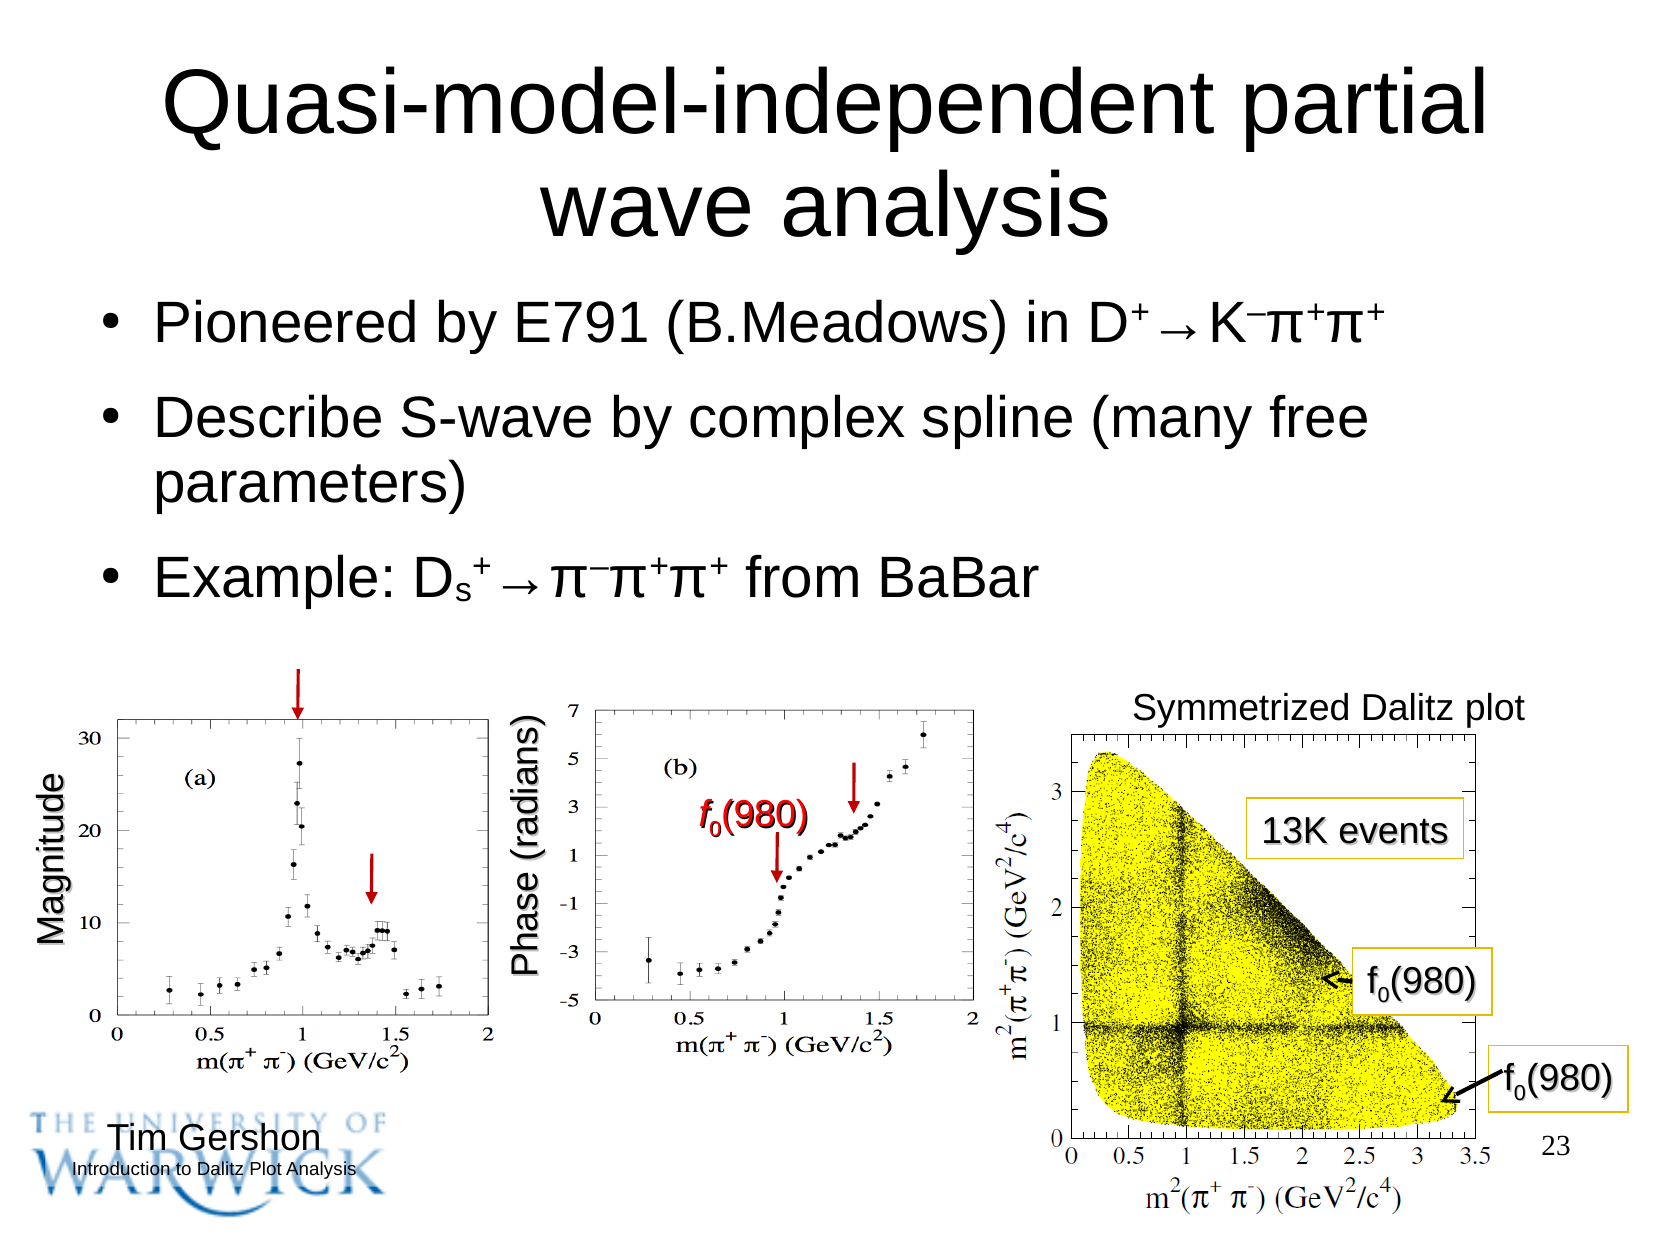

# Quasi-model-independent partial wave analysis
Pioneered by E791 (B.Meadows) in D+→K–π+π+
Describe S-wave by complex spline (many free parameters)
Example: Ds+→π–π+π+ from BaBar
Symmetrized Dalitz plot
f0(980)
13K events
Phase (radians)
Magnitude
f0(980)
f0(980)
Tim Gershon
Introduction to Dalitz Plot Analysis
23